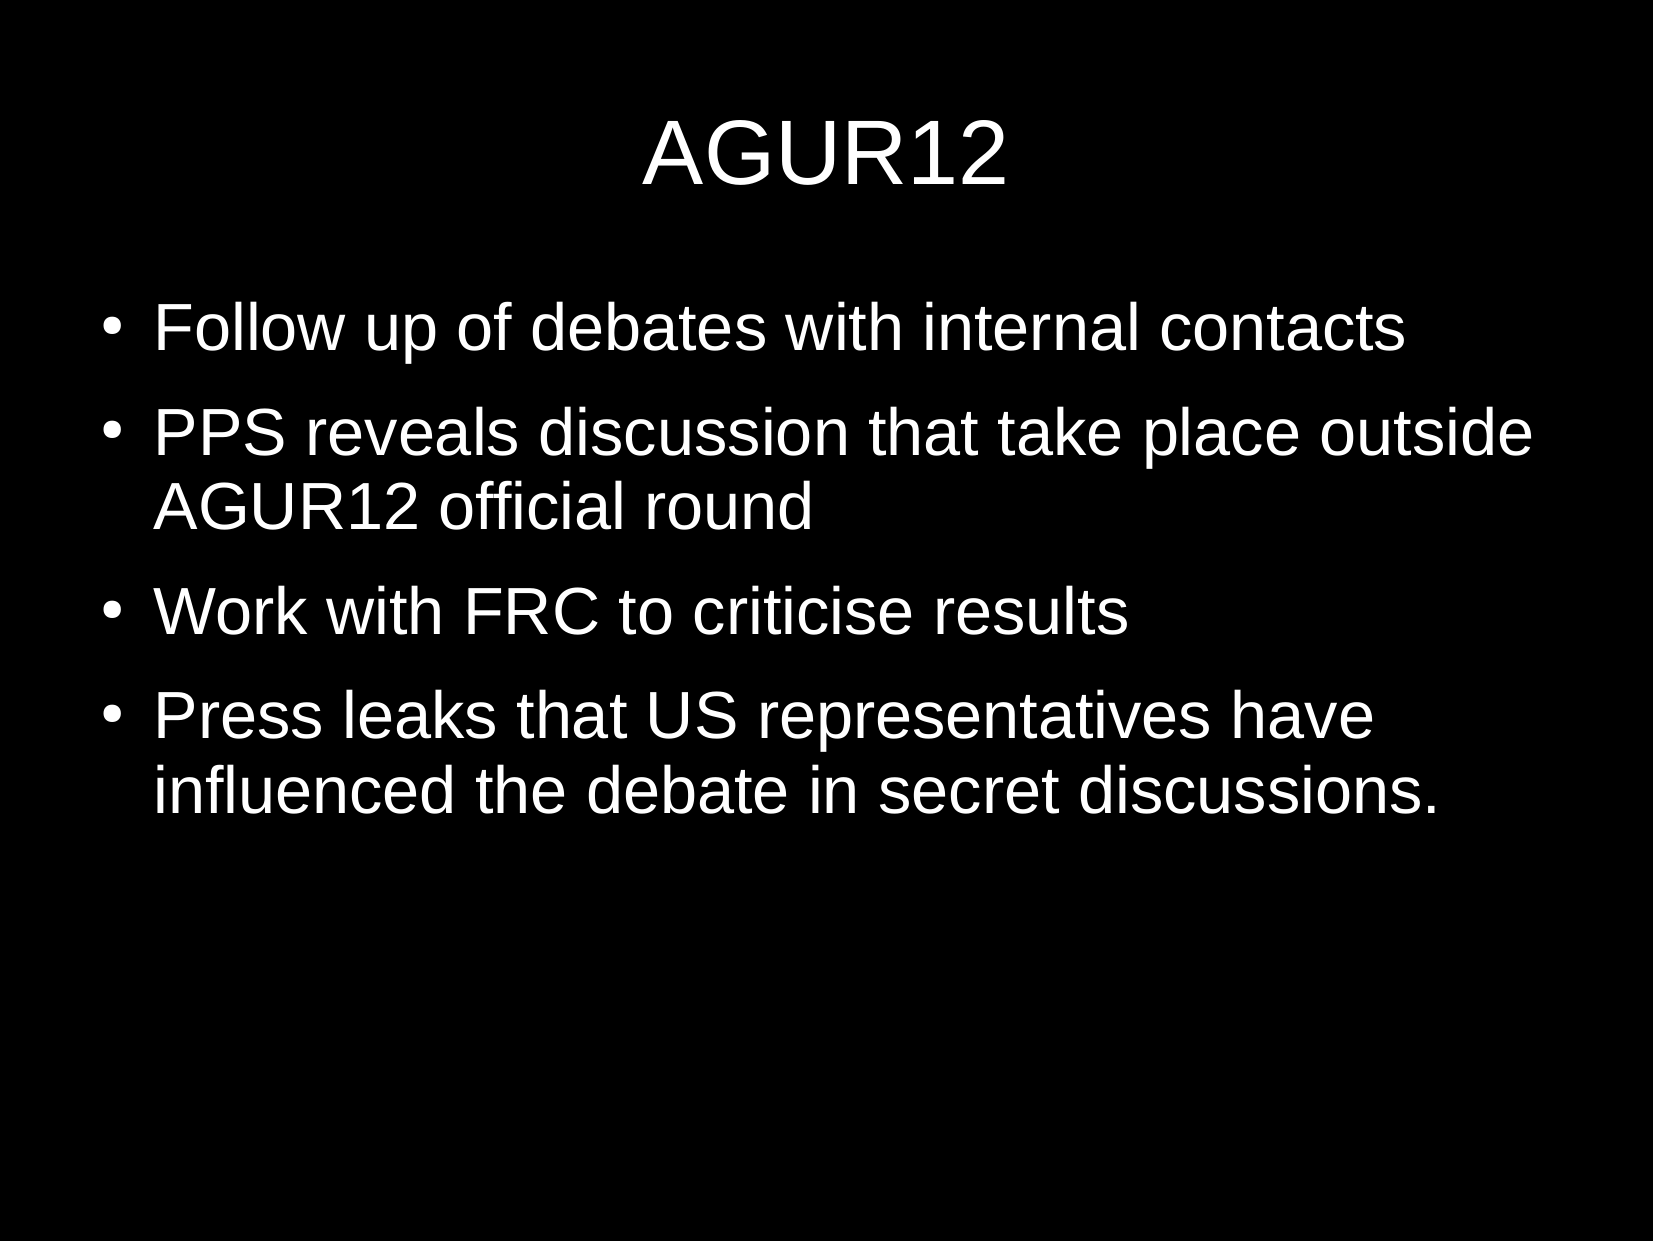

# AGUR12
Follow up of debates with internal contacts
PPS reveals discussion that take place outside AGUR12 official round
Work with FRC to criticise results
Press leaks that US representatives have influenced the debate in secret discussions.